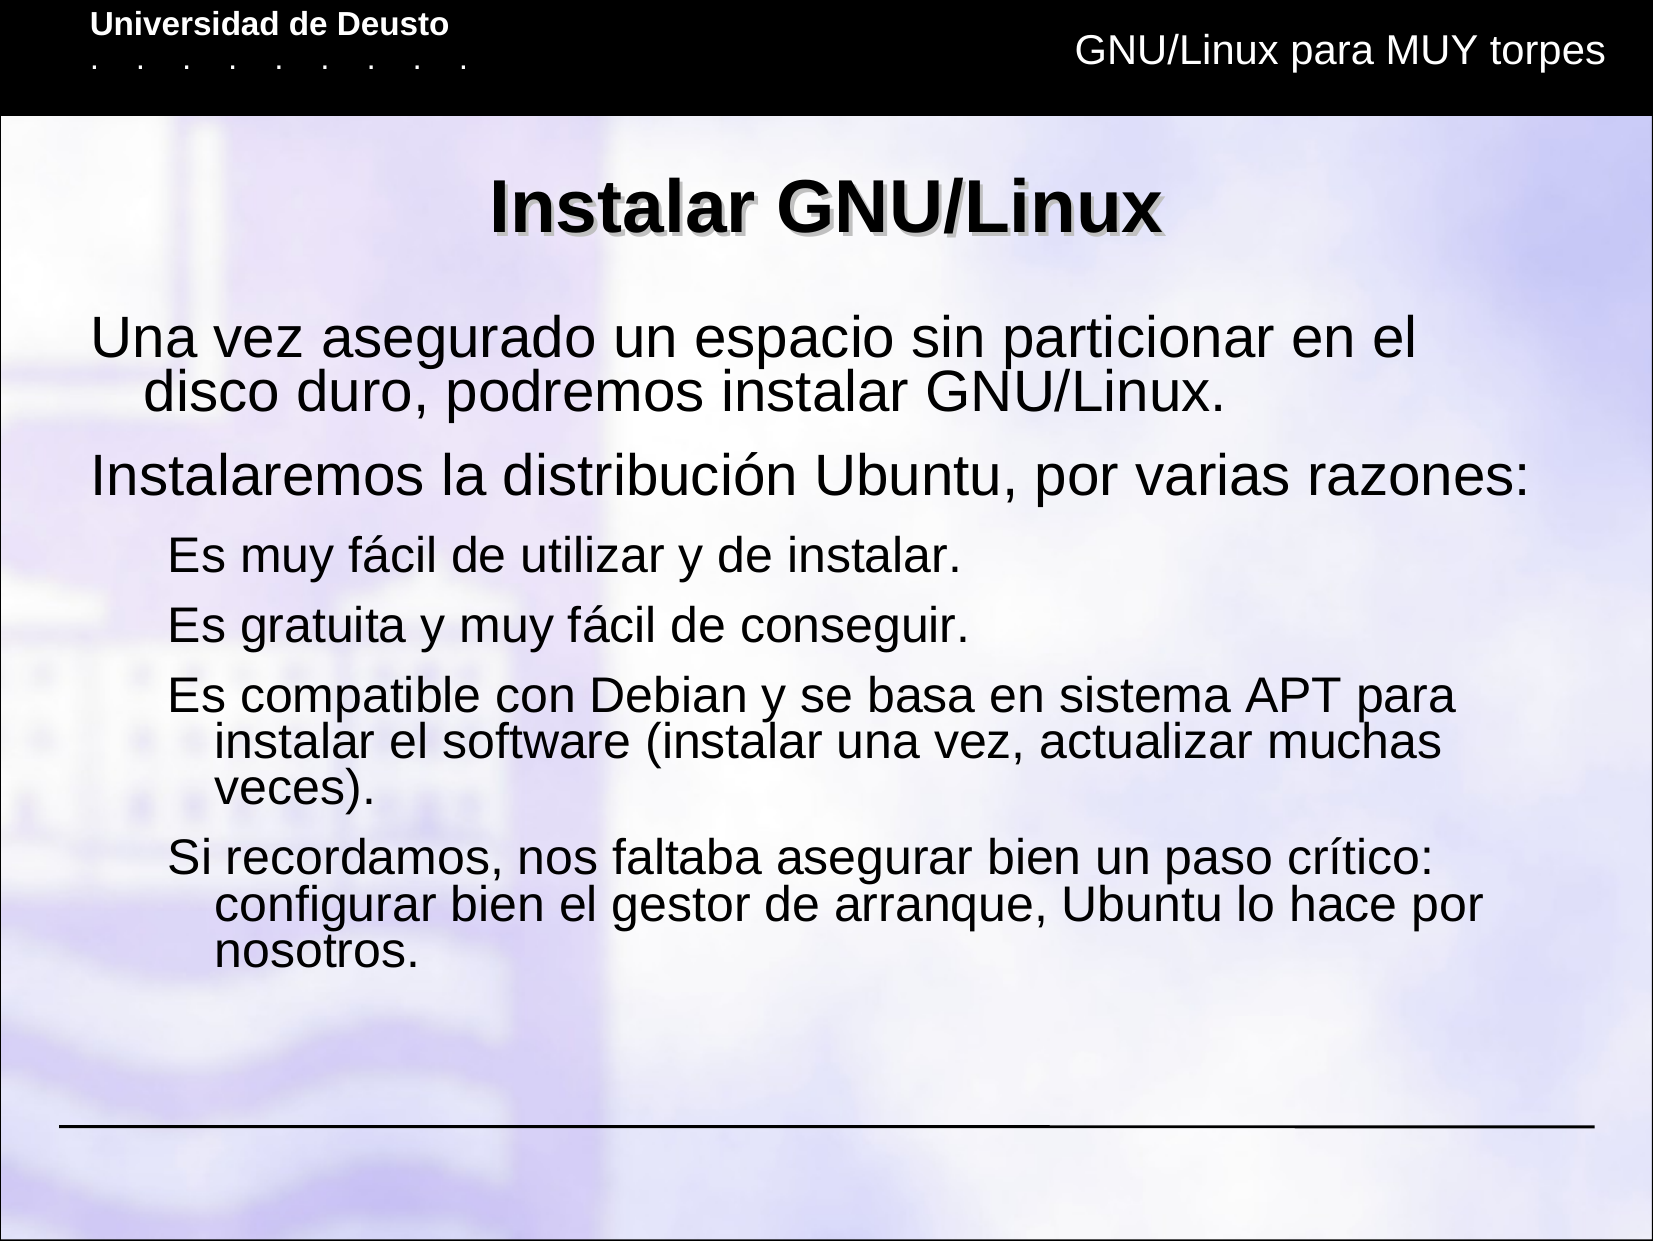

# Instalar GNU/Linux
Una vez asegurado un espacio sin particionar en el disco duro, podremos instalar GNU/Linux.
Instalaremos la distribución Ubuntu, por varias razones:
Es muy fácil de utilizar y de instalar.
Es gratuita y muy fácil de conseguir.
Es compatible con Debian y se basa en sistema APT para instalar el software (instalar una vez, actualizar muchas veces).
Si recordamos, nos faltaba asegurar bien un paso crítico: configurar bien el gestor de arranque, Ubuntu lo hace por nosotros.